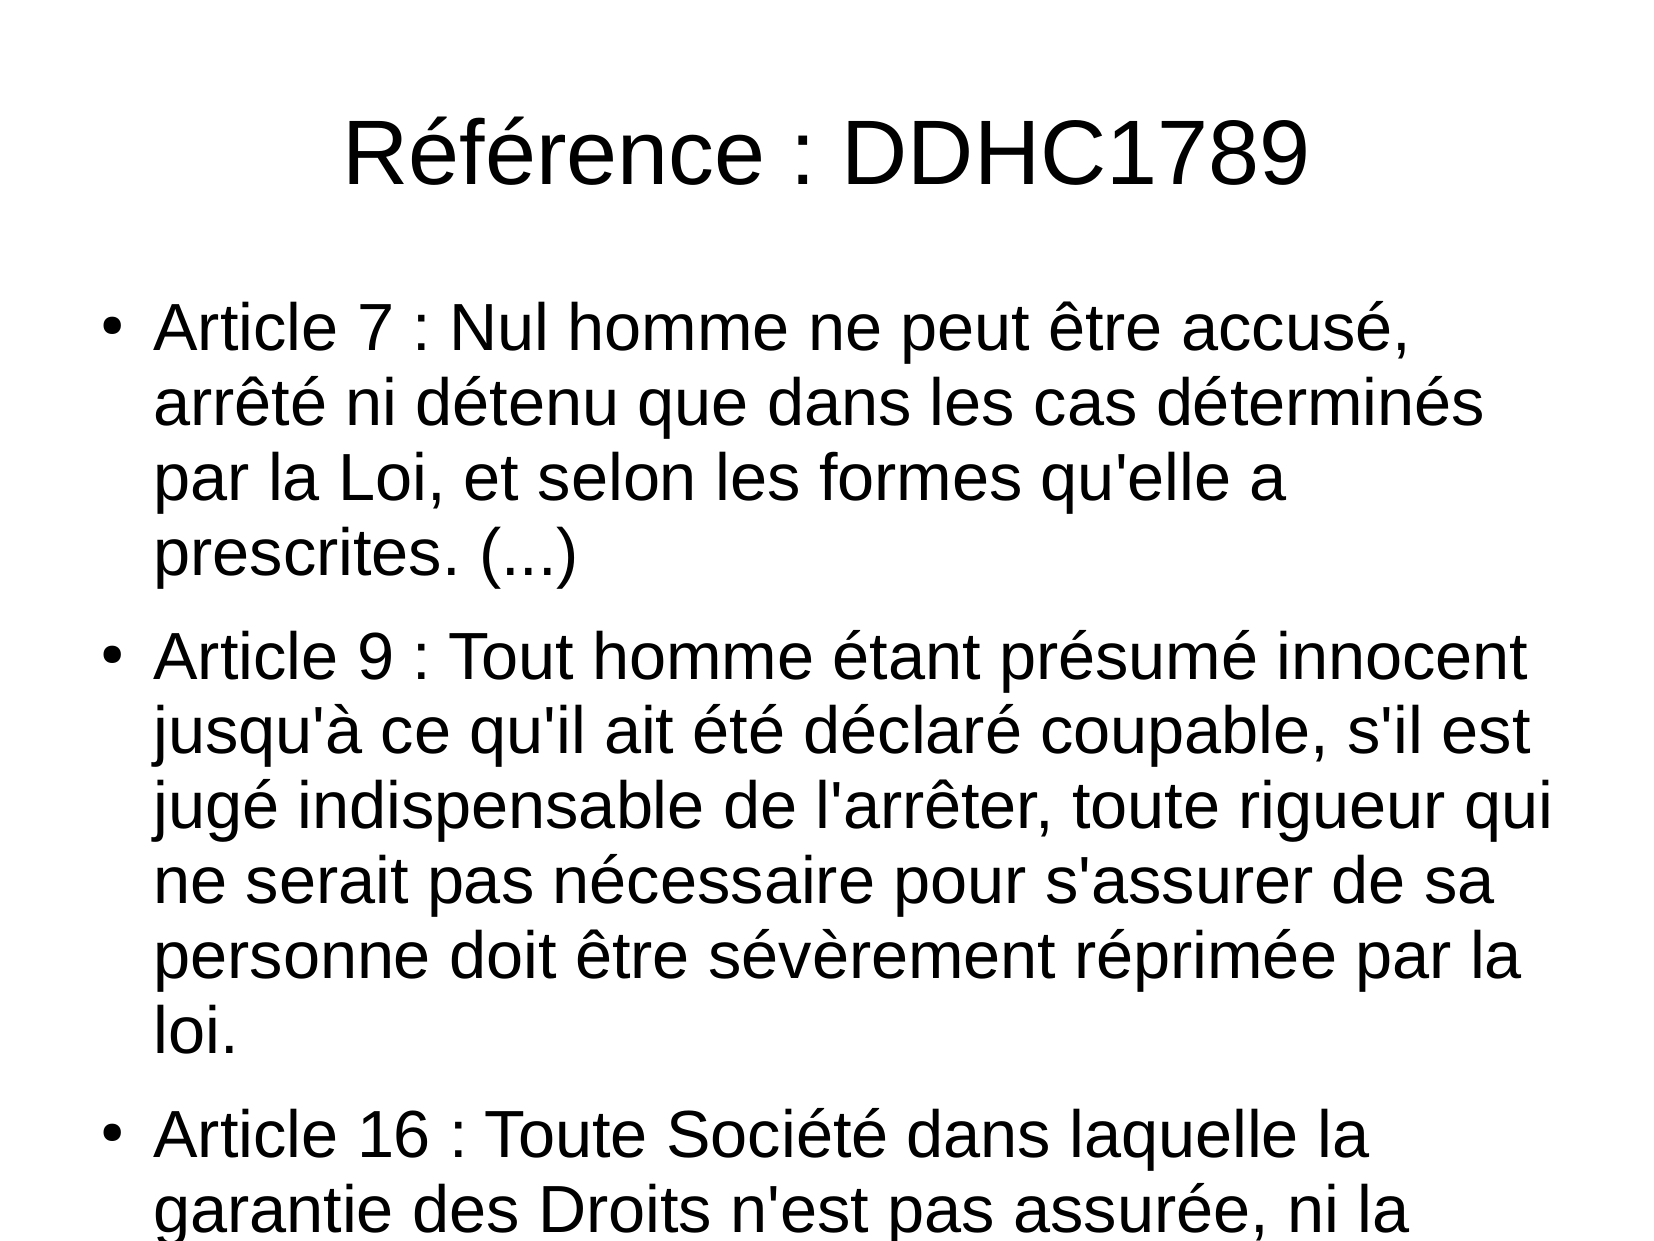

# Référence : DDHC1789
Article 7 : Nul homme ne peut être accusé, arrêté ni détenu que dans les cas déterminés par la Loi, et selon les formes qu'elle a prescrites. (...)
Article 9 : Tout homme étant présumé innocent jusqu'à ce qu'il ait été déclaré coupable, s'il est jugé indispensable de l'arrêter, toute rigueur qui ne serait pas nécessaire pour s'assurer de sa personne doit être sévèrement réprimée par la loi.
Article 16 : Toute Société dans laquelle la garantie des Droits n'est pas assurée, ni la séparation des Pouvoirs déterminée, n'a point de Constitution.